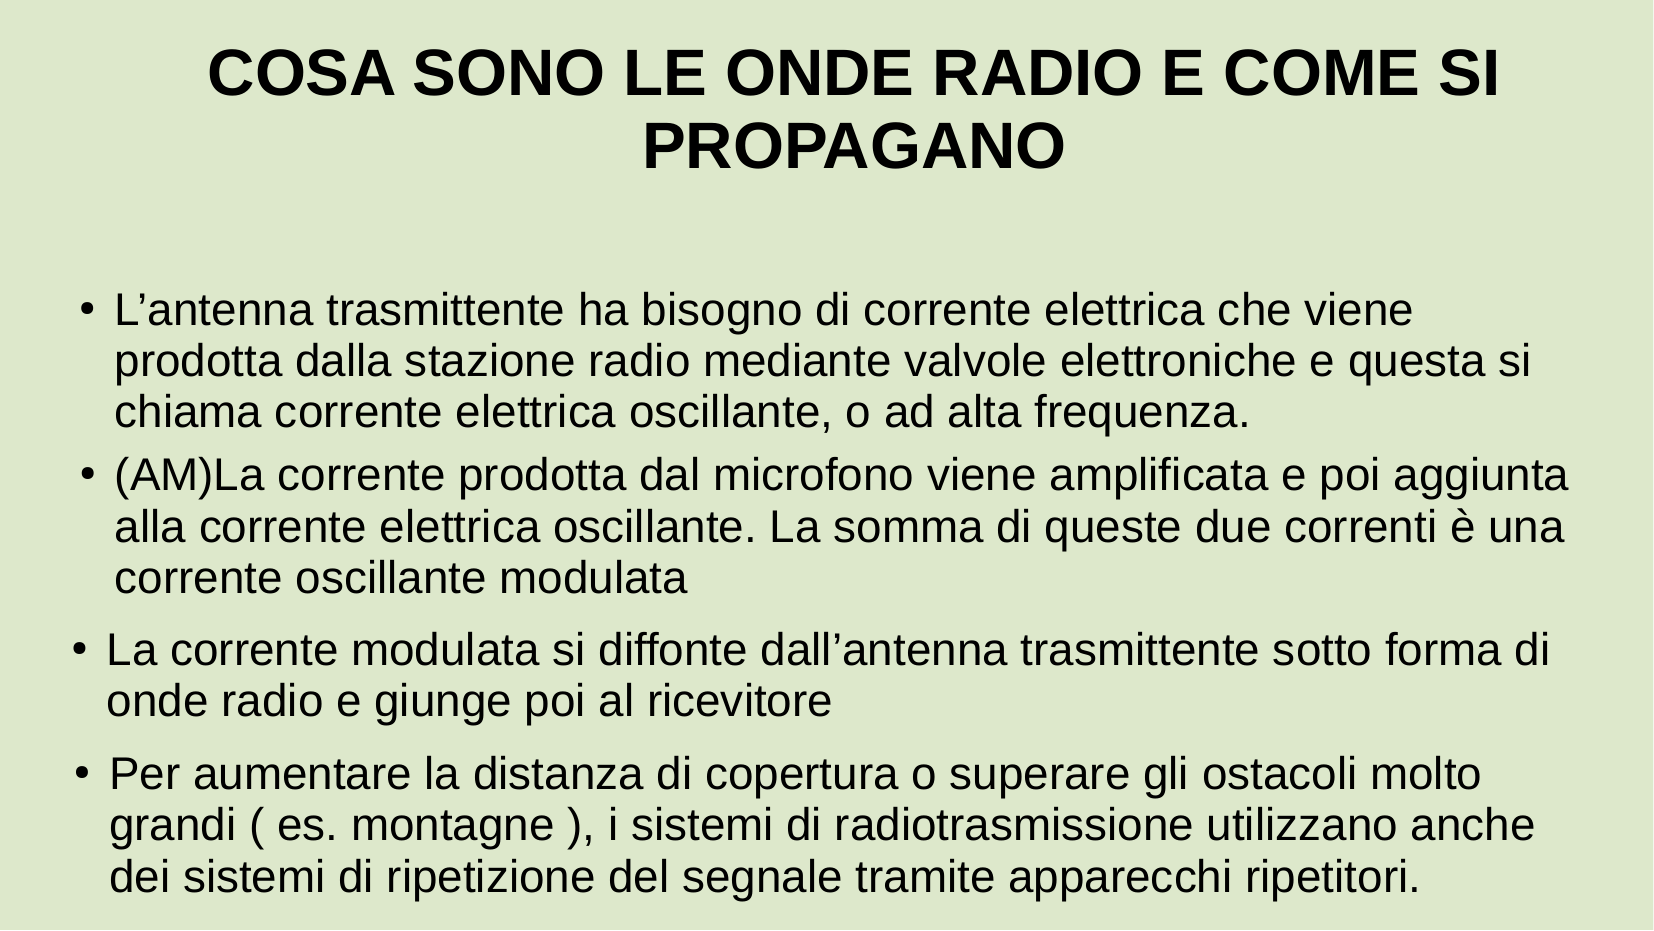

COSA SONO LE ONDE RADIO E COME SI PROPAGANO
# L’antenna trasmittente ha bisogno di corrente elettrica che viene prodotta dalla stazione radio mediante valvole elettroniche e questa si chiama corrente elettrica oscillante, o ad alta frequenza.
(AM)La corrente prodotta dal microfono viene amplificata e poi aggiunta alla corrente elettrica oscillante. La somma di queste due correnti è una corrente oscillante modulata
La corrente modulata si diffonte dall’antenna trasmittente sotto forma di onde radio e giunge poi al ricevitore
Per aumentare la distanza di copertura o superare gli ostacoli molto grandi ( es. montagne ), i sistemi di radiotrasmissione utilizzano anche dei sistemi di ripetizione del segnale tramite apparecchi ripetitori.